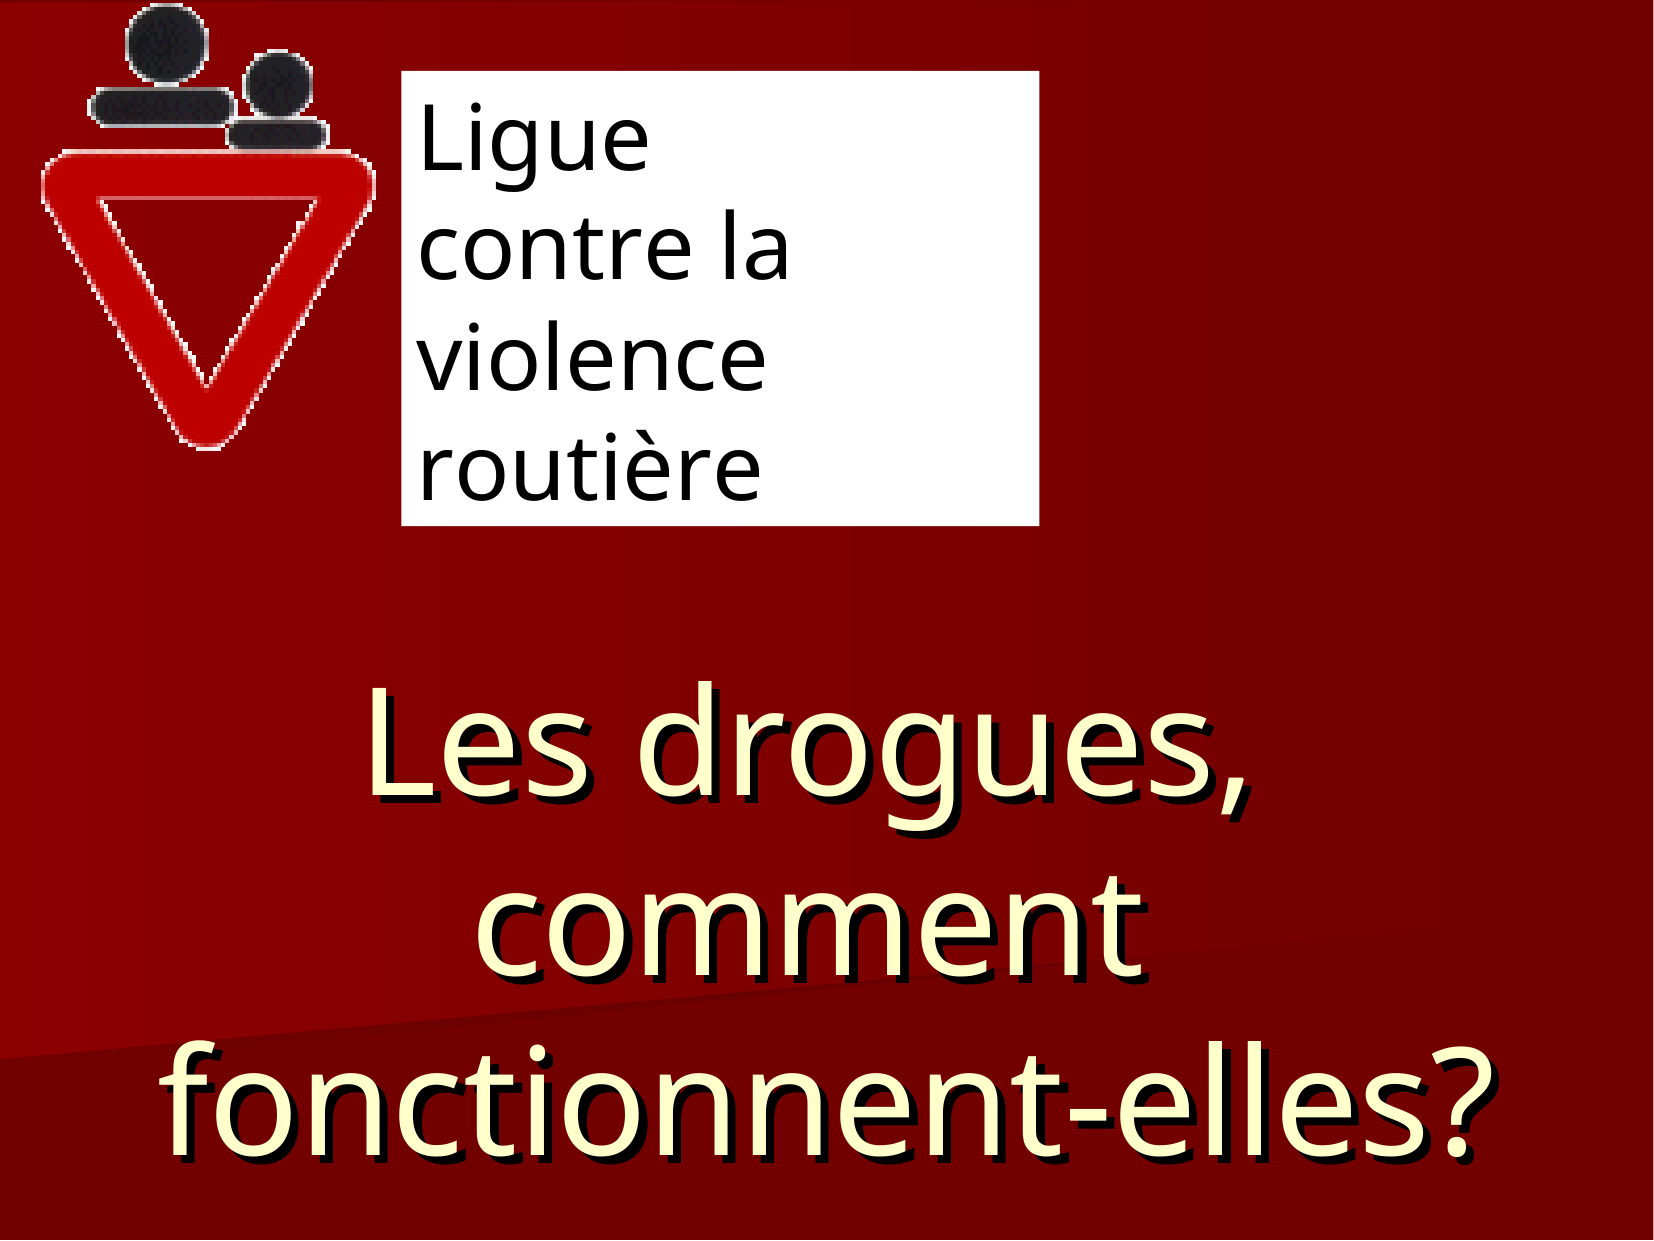

Ligue
contre la
violence routière
# Les drogues, comment fonctionnent-elles?